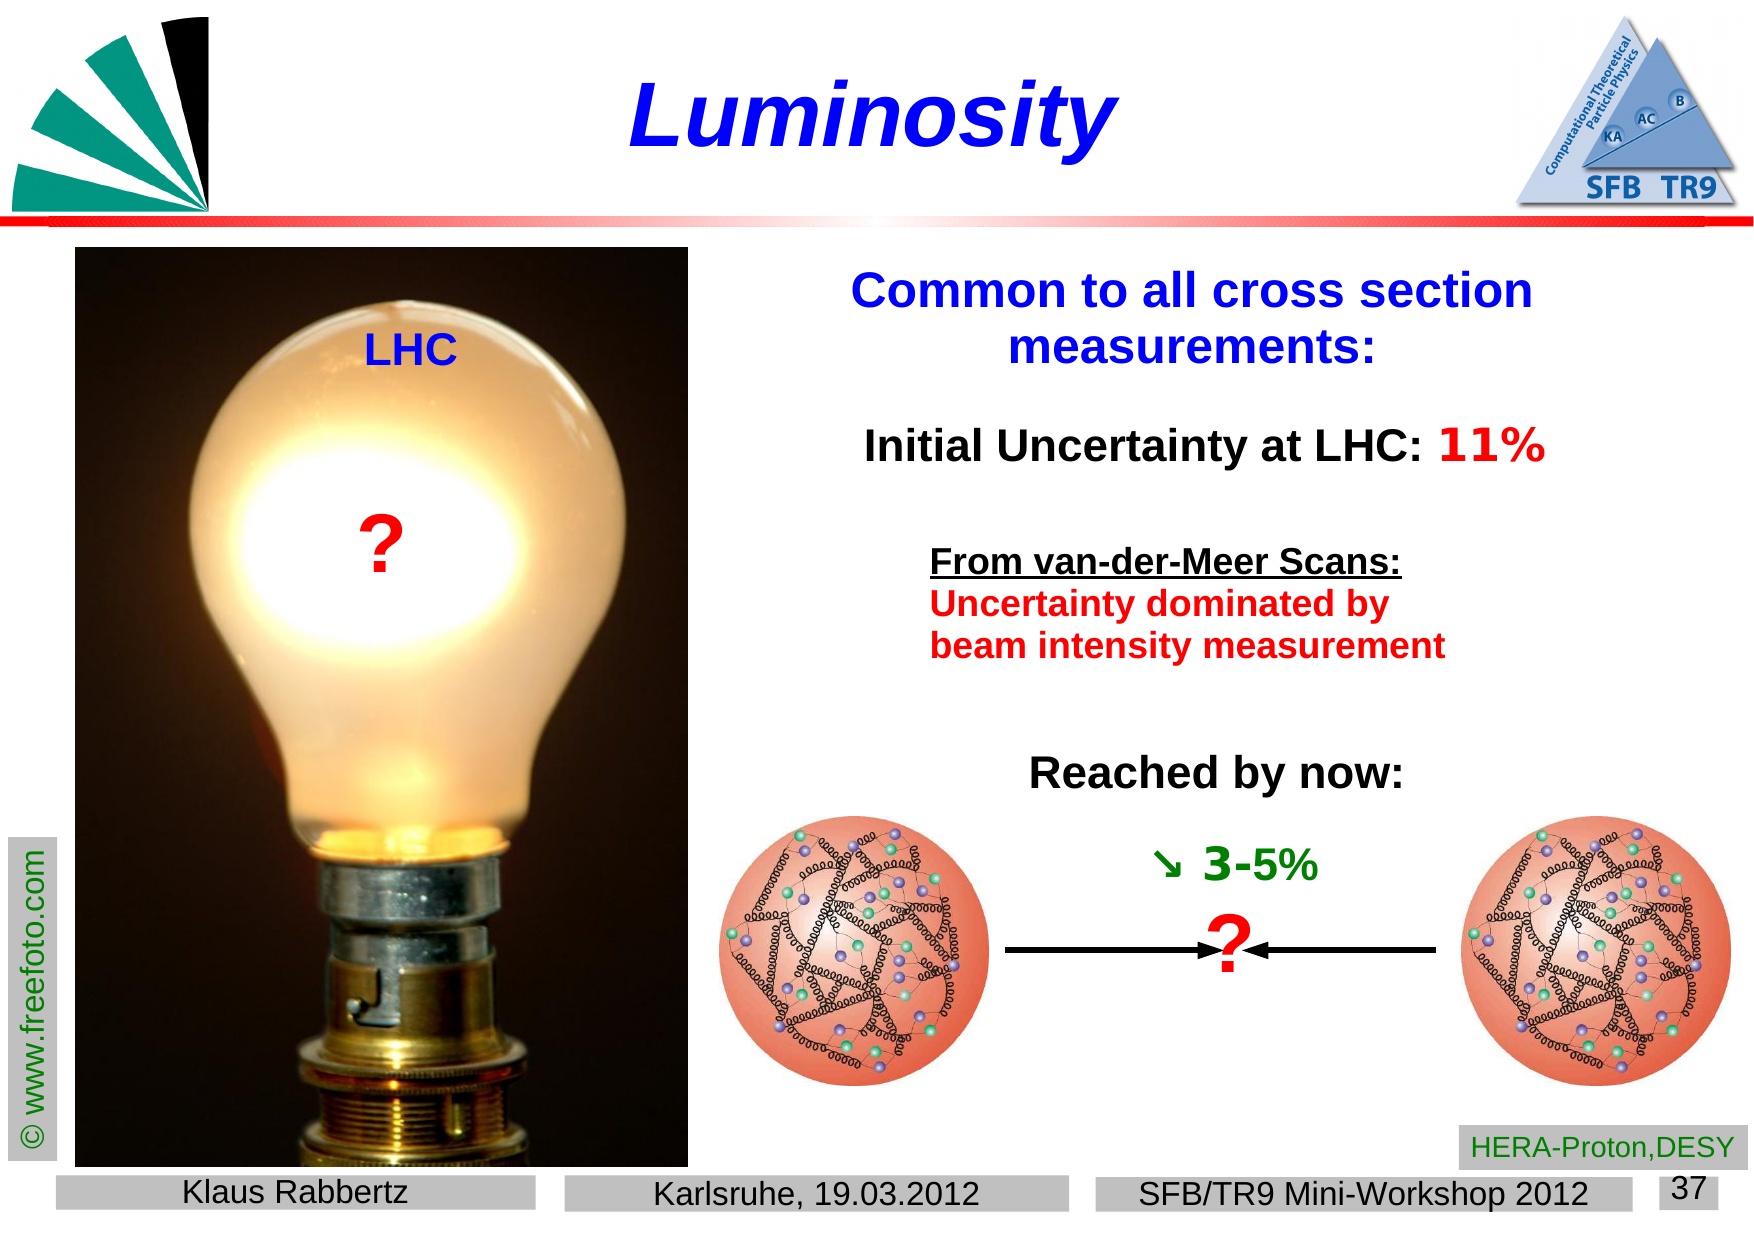

# Luminosity
Common to all cross section
measurements:
LHC
Initial Uncertainty at LHC: 11%
?
From van-der-Meer Scans:
Uncertainty dominated by
beam intensity measurement
Reached by now:
↘ 3-5%
?
© www.freefoto.com
HERA-Proton,DESY